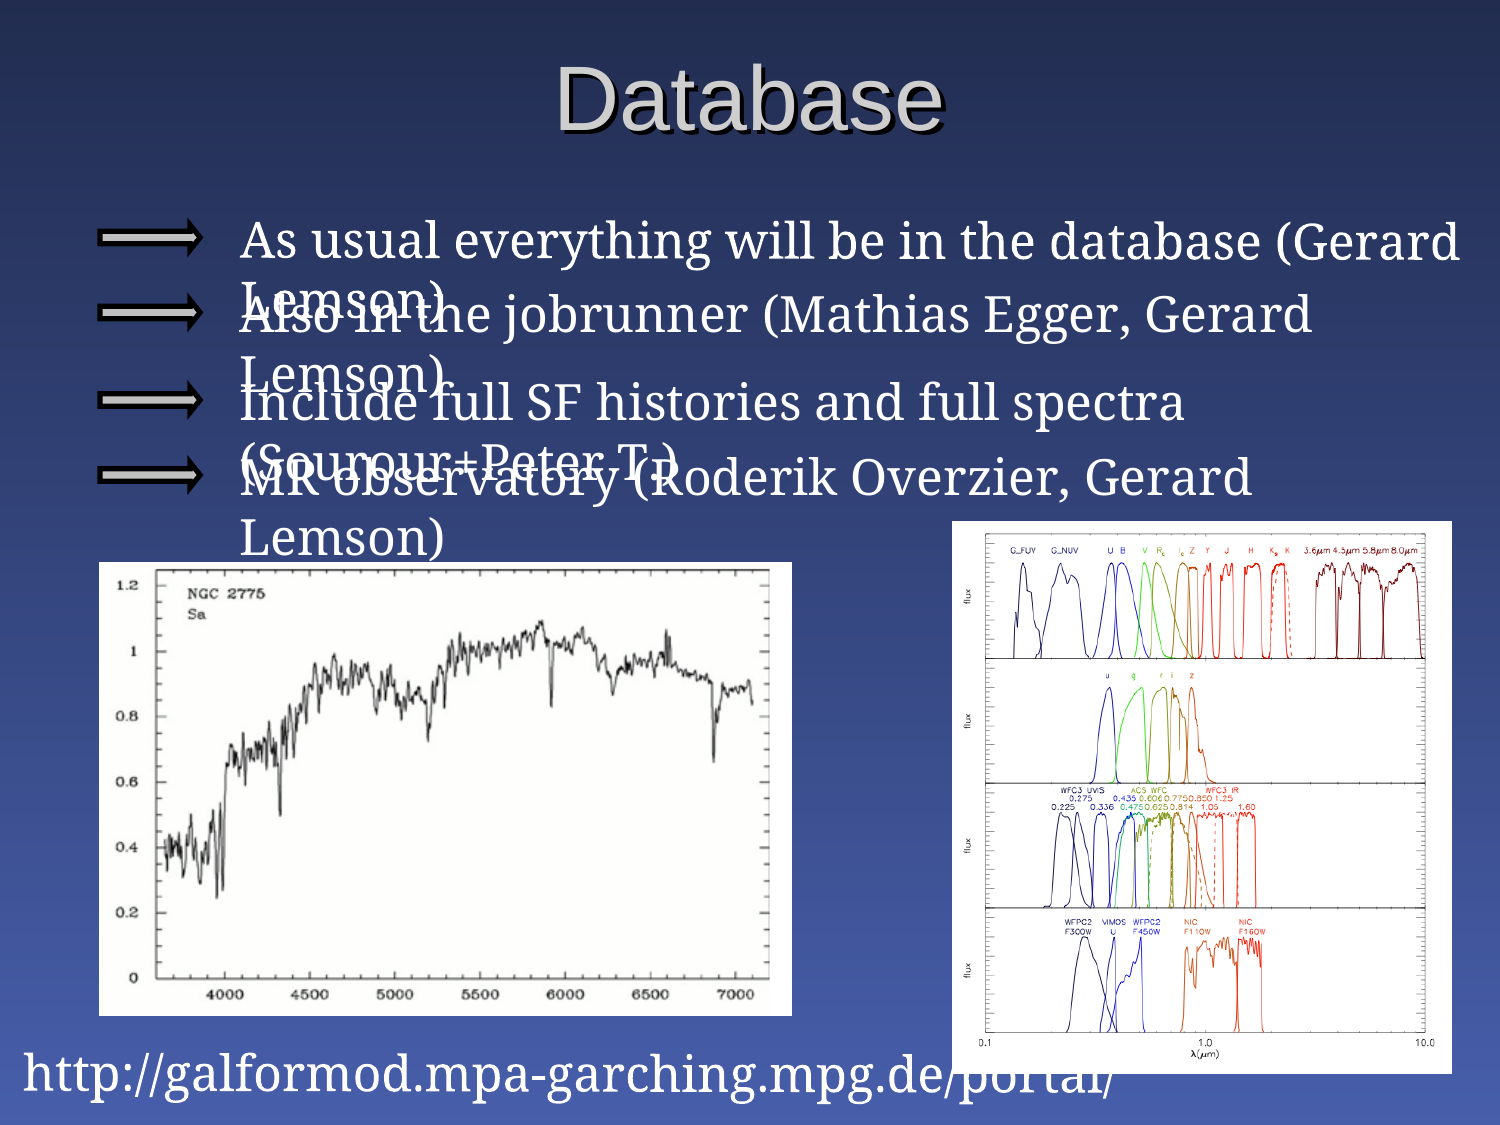

# Database
As usual everything will be in the database (Gerard Lemson)
Also in the jobrunner (Mathias Egger, Gerard Lemson)
Include full SF histories and full spectra (Sourour+Peter T.)
MR observatory (Roderik Overzier, Gerard Lemson)
http://galformod.mpa-garching.mpg.de/portal/